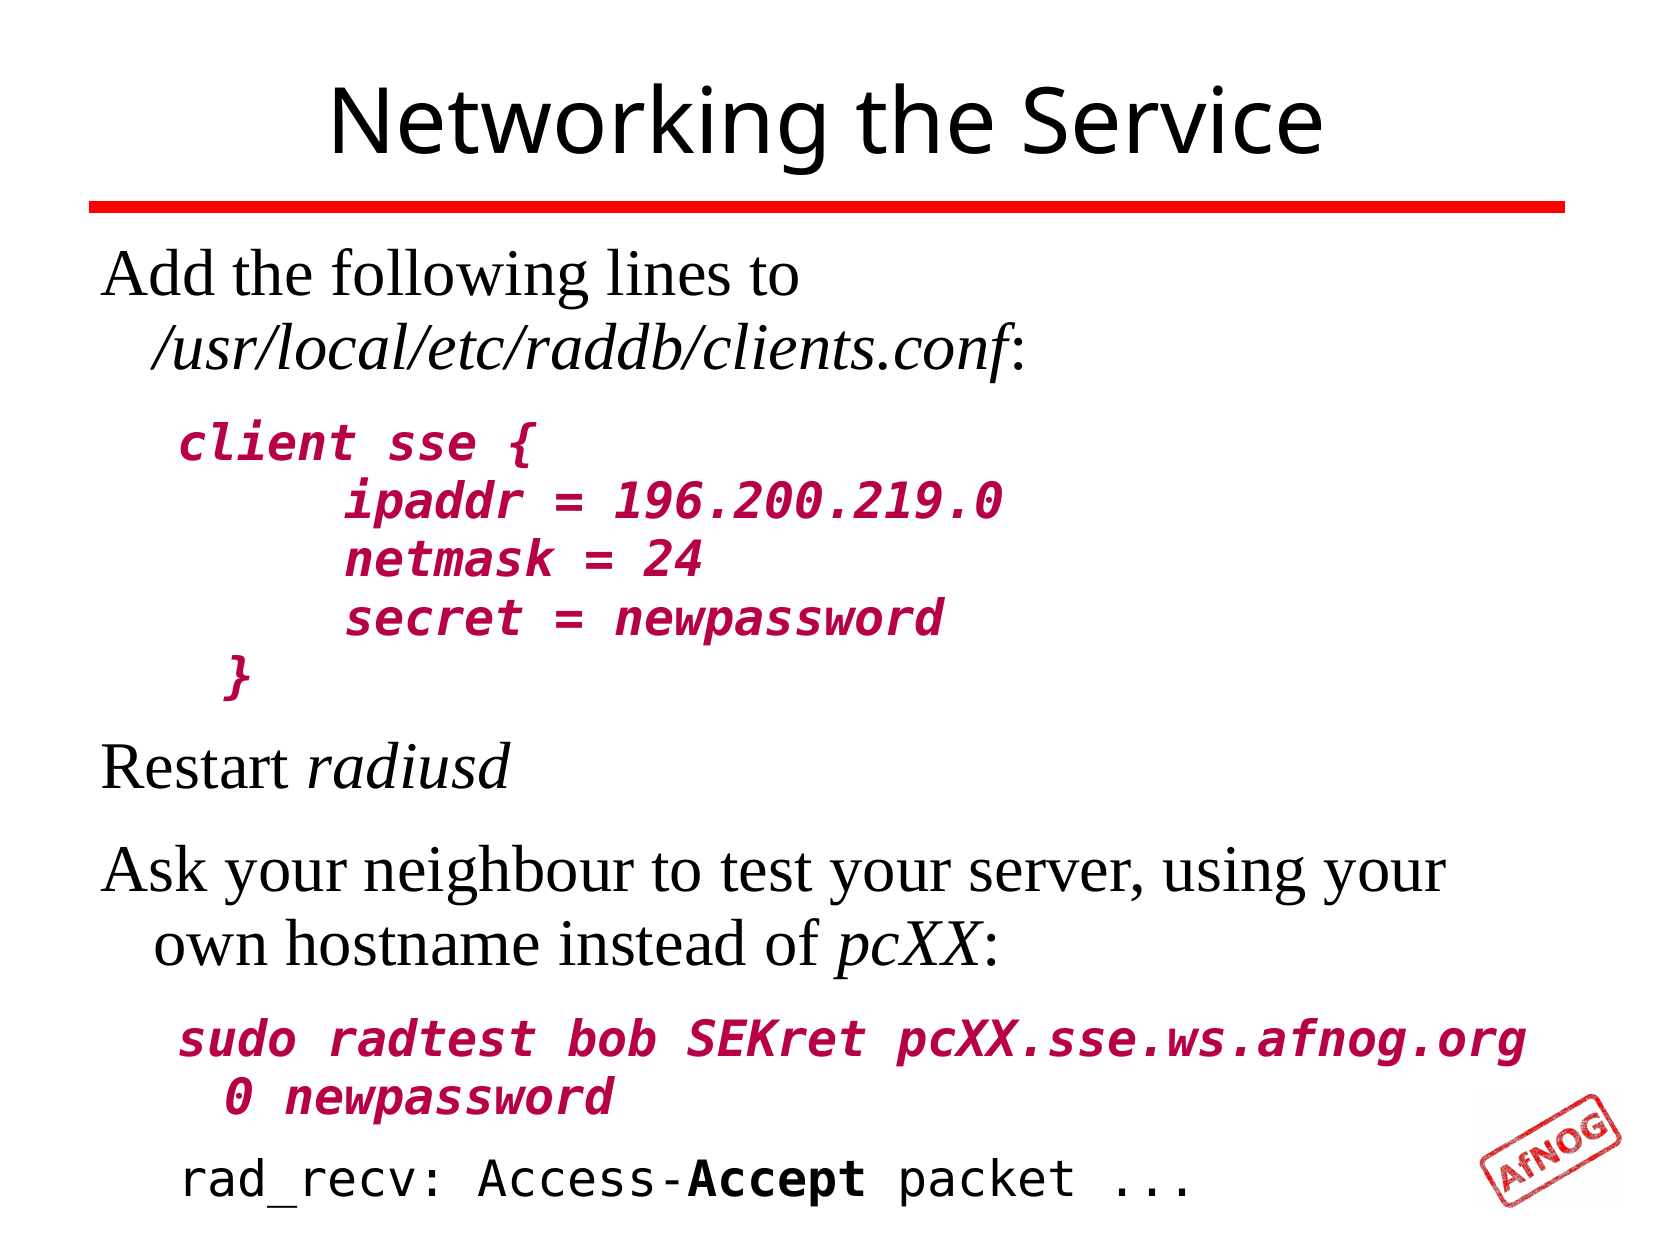

# Networking the Service
Add the following lines to /usr/local/etc/raddb/clients.conf:
client sse {
 ipaddr = 196.200.219.0
 netmask = 24
 secret = newpassword
}
Restart radiusd
Ask your neighbour to test your server, using your own hostname instead of pcXX:
sudo radtest bob SEKret pcXX.sse.ws.afnog.org 0 newpassword
rad_recv: Access-Accept packet ...